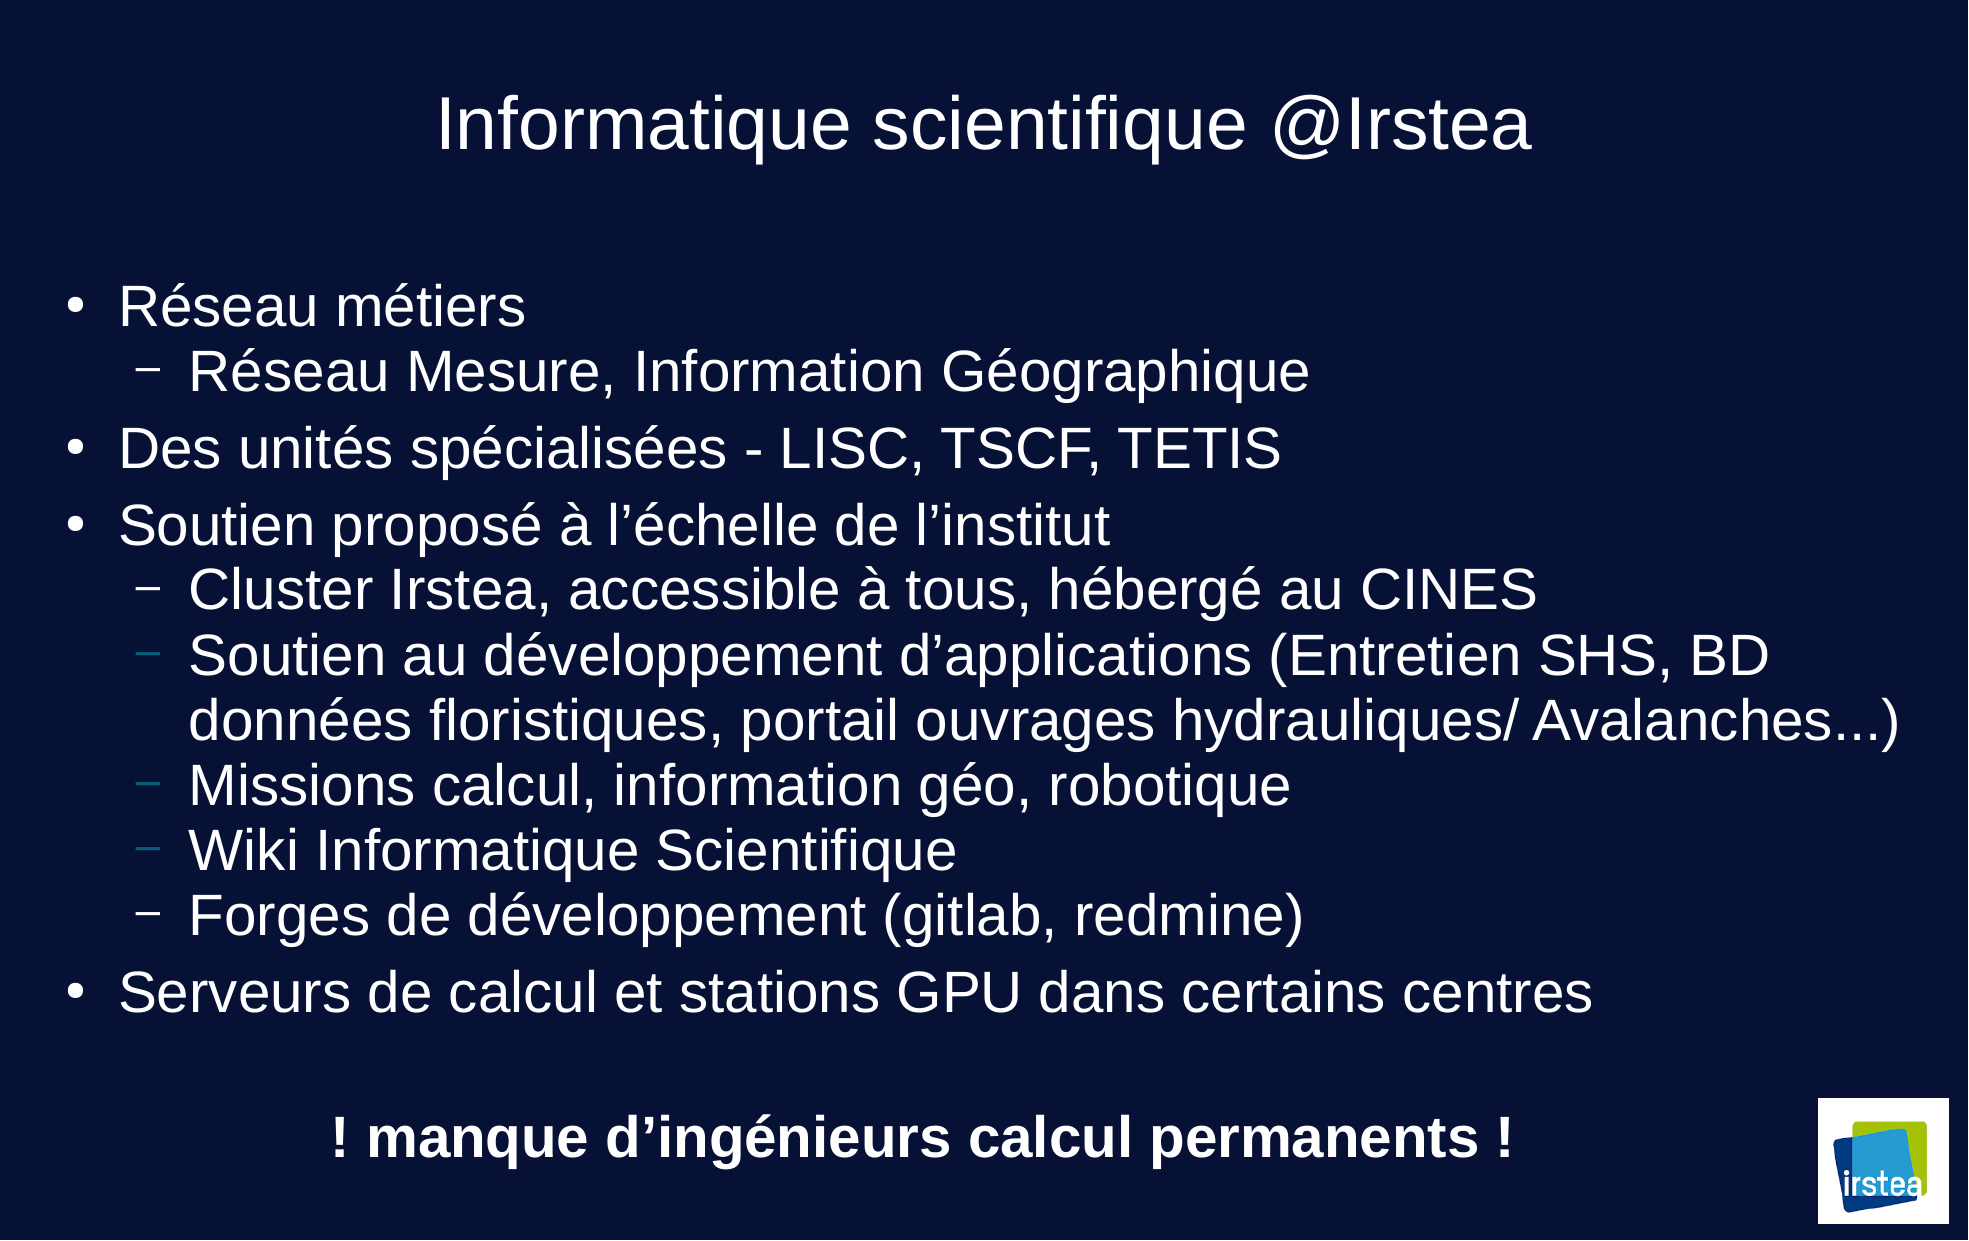

# Informatique scientifique @Irstea
Réseau métiers
Réseau Mesure, Information Géographique
Des unités spécialisées - LISC, TSCF, TETIS
Soutien proposé à l’échelle de l’institut
Cluster Irstea, accessible à tous, hébergé au CINES
Soutien au développement d’applications (Entretien SHS, BD données floristiques, portail ouvrages hydrauliques/ Avalanches...)
Missions calcul, information géo, robotique
Wiki Informatique Scientifique
Forges de développement (gitlab, redmine)
Serveurs de calcul et stations GPU dans certains centres
! manque d’ingénieurs calcul permanents !